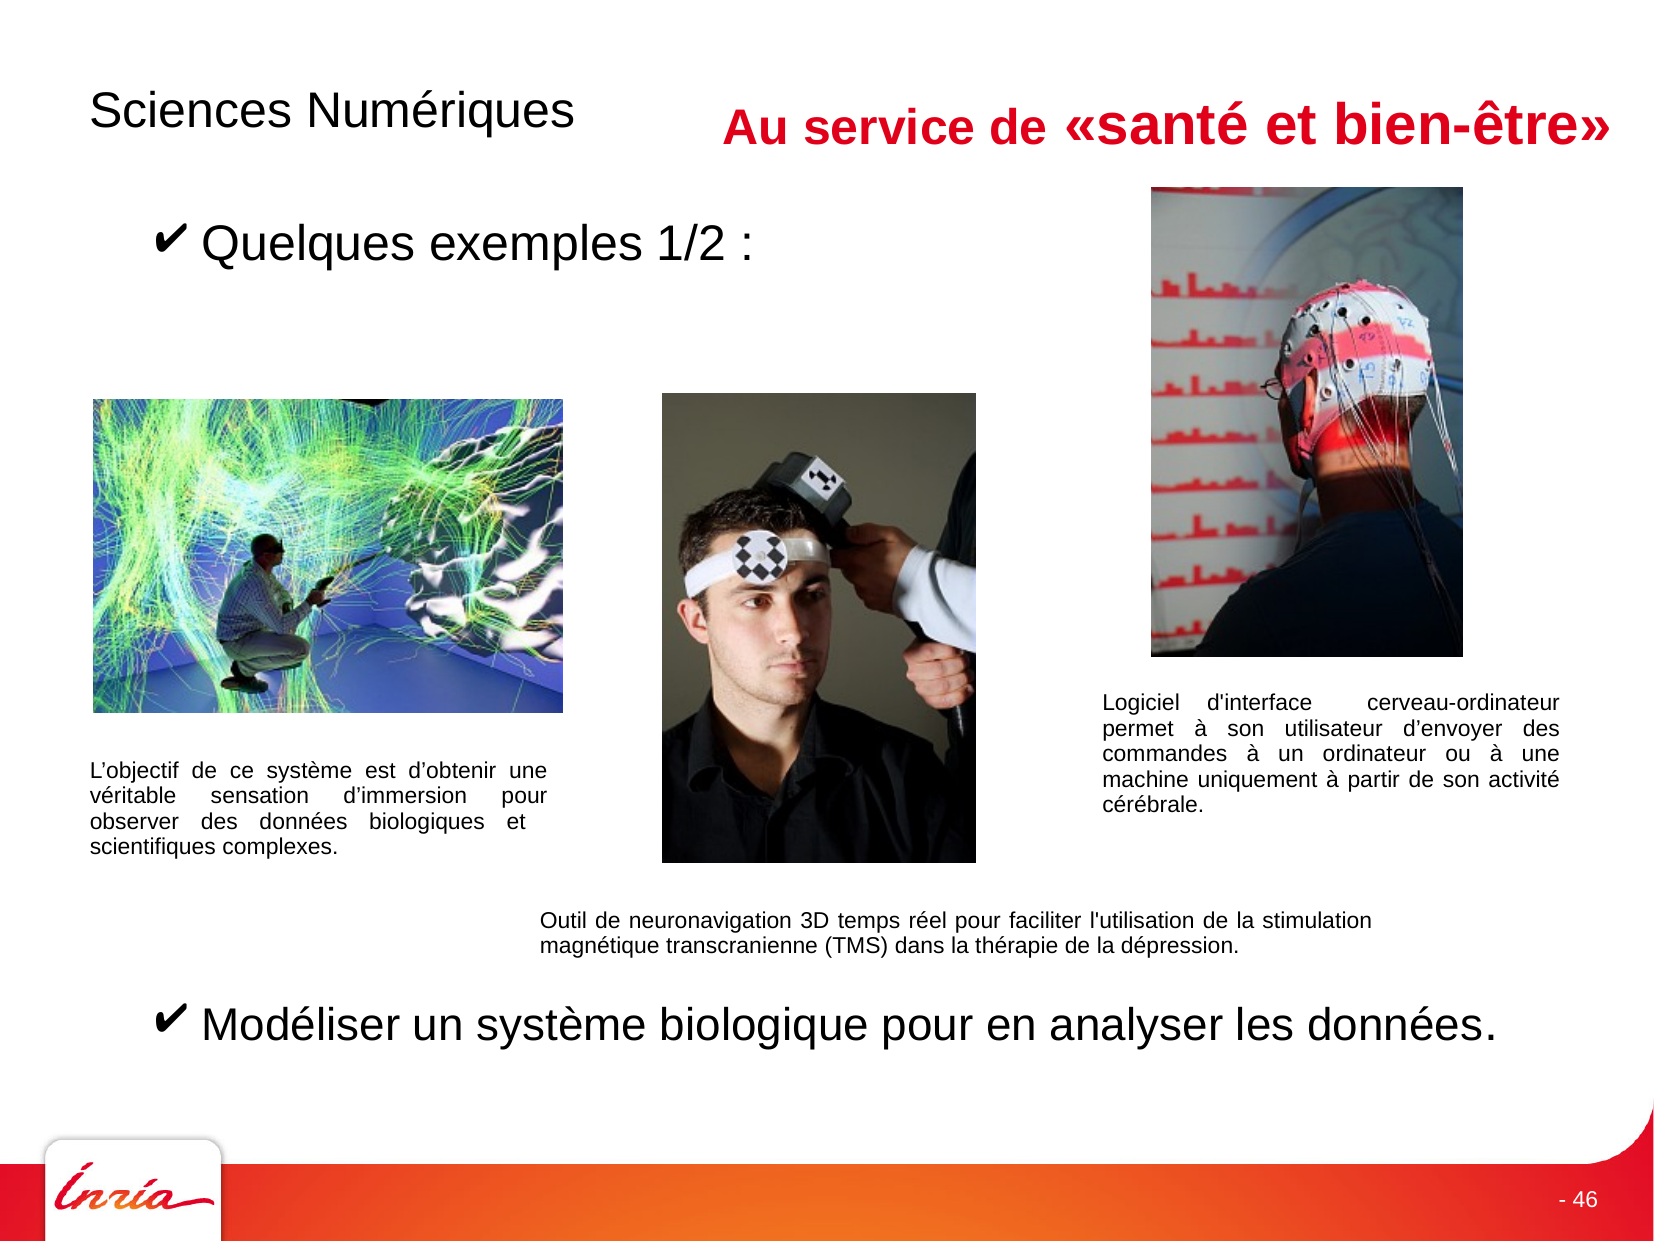

# Au service de «santé et bien-être»
Sciences Numériques
 Quelques exemples 1/2 :
 Modéliser un système biologique pour en analyser les données.
Logiciel d'interface cerveau-ordinateur permet à son utilisateur d’envoyer des commandes à un ordinateur ou à une machine uniquement à partir de son activité cérébrale.
L’objectif de ce système est d’obtenir une véritable sensation d’immersion pour observer des données biologiques et scientifiques complexes.
Outil de neuronavigation 3D temps réel pour faciliter l'utilisation de la stimulation magnétique transcranienne (TMS) dans la thérapie de la dépression.